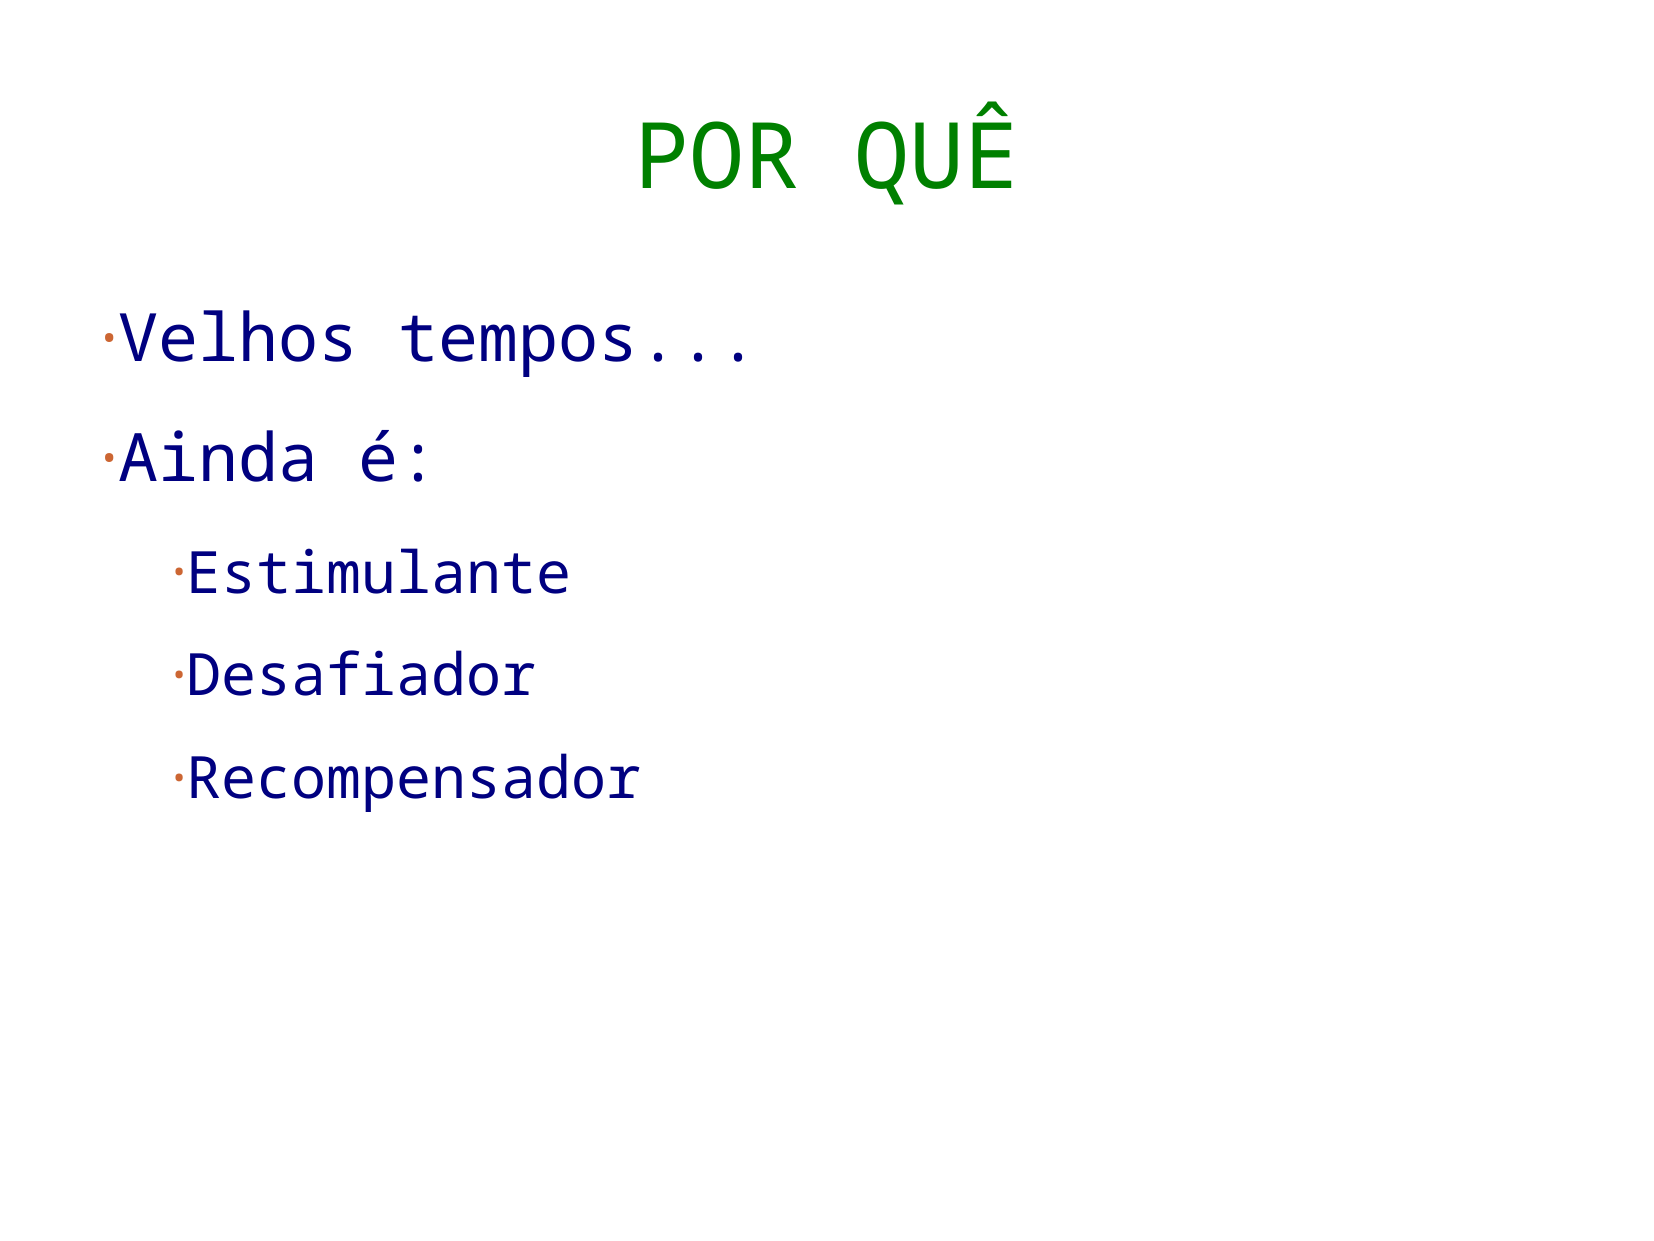

# POR QUÊ
Velhos tempos...
Ainda é:
Estimulante
Desafiador
Recompensador